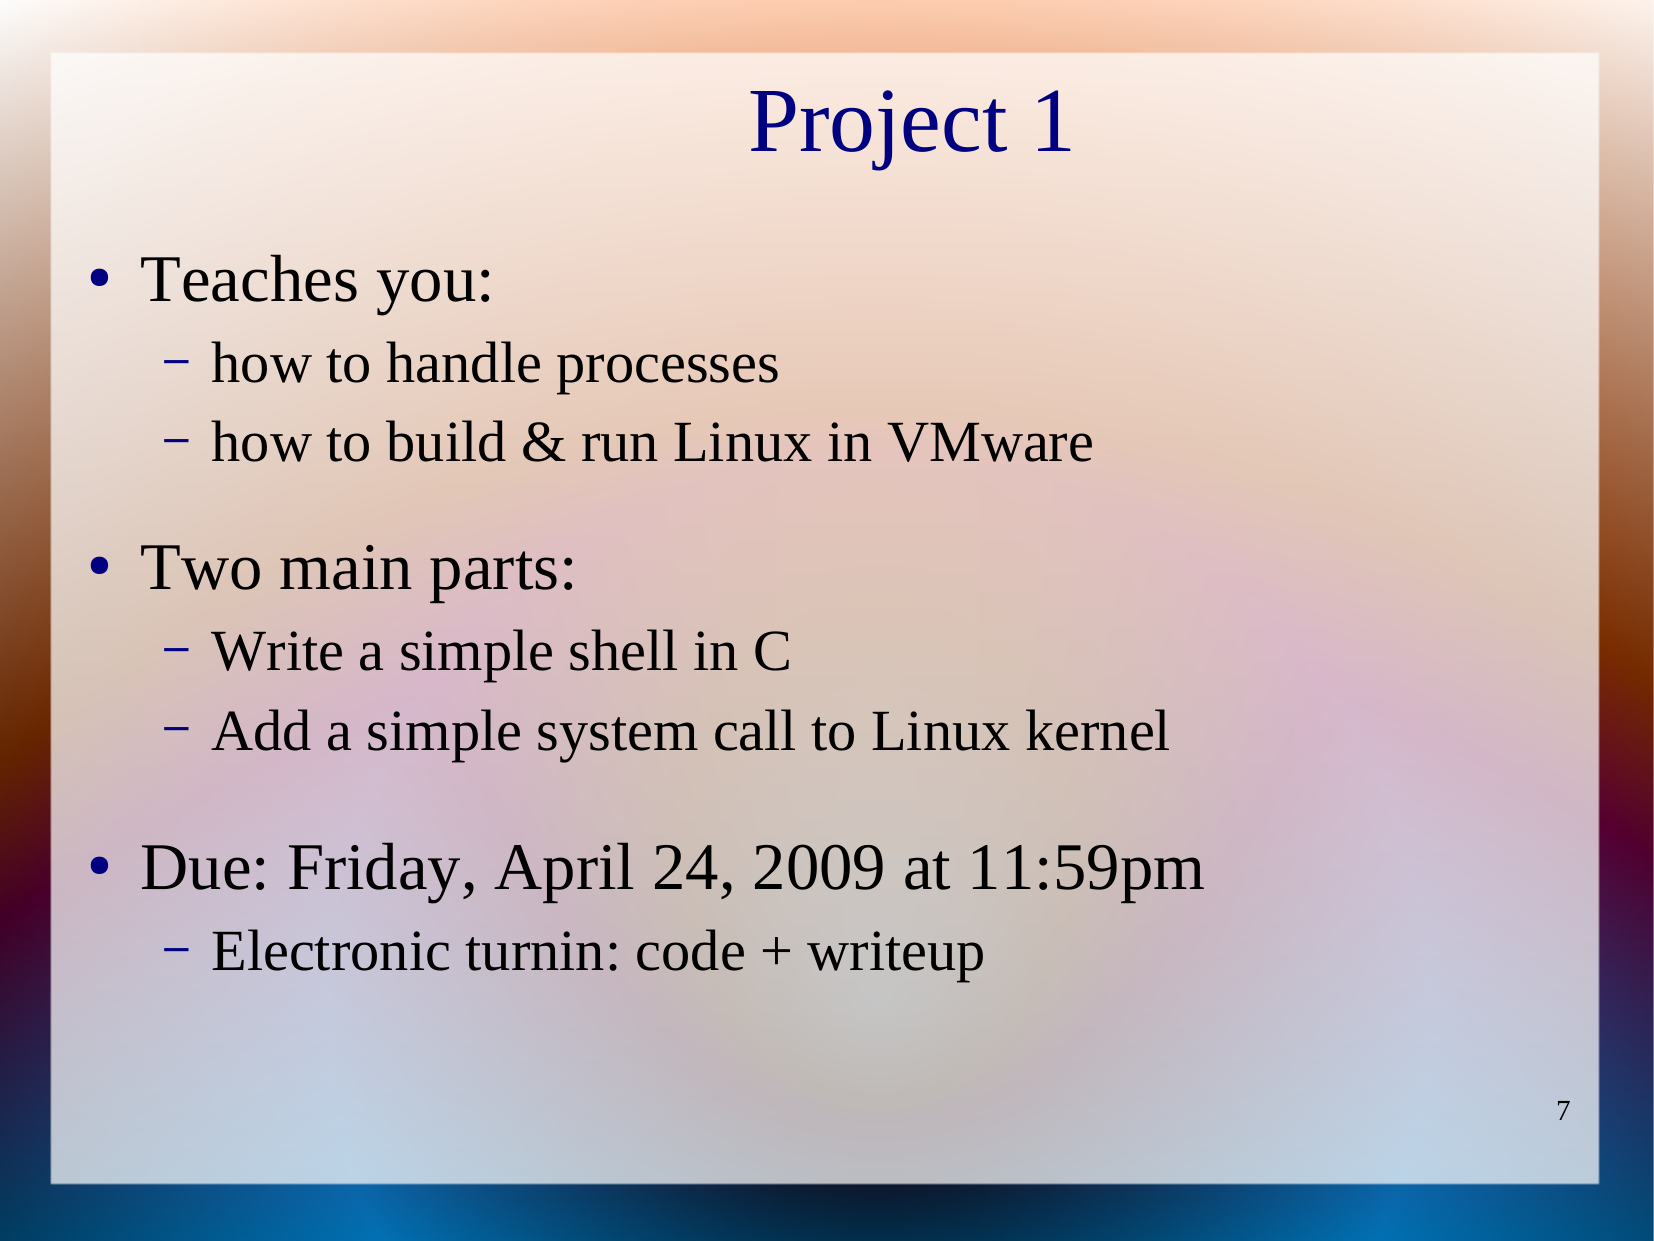

# Project 1
Teaches you:
how to handle processes
how to build & run Linux in VMware
Two main parts:
Write a simple shell in C
Add a simple system call to Linux kernel
Due: Friday, April 24, 2009 at 11:59pm
Electronic turnin: code + writeup
7